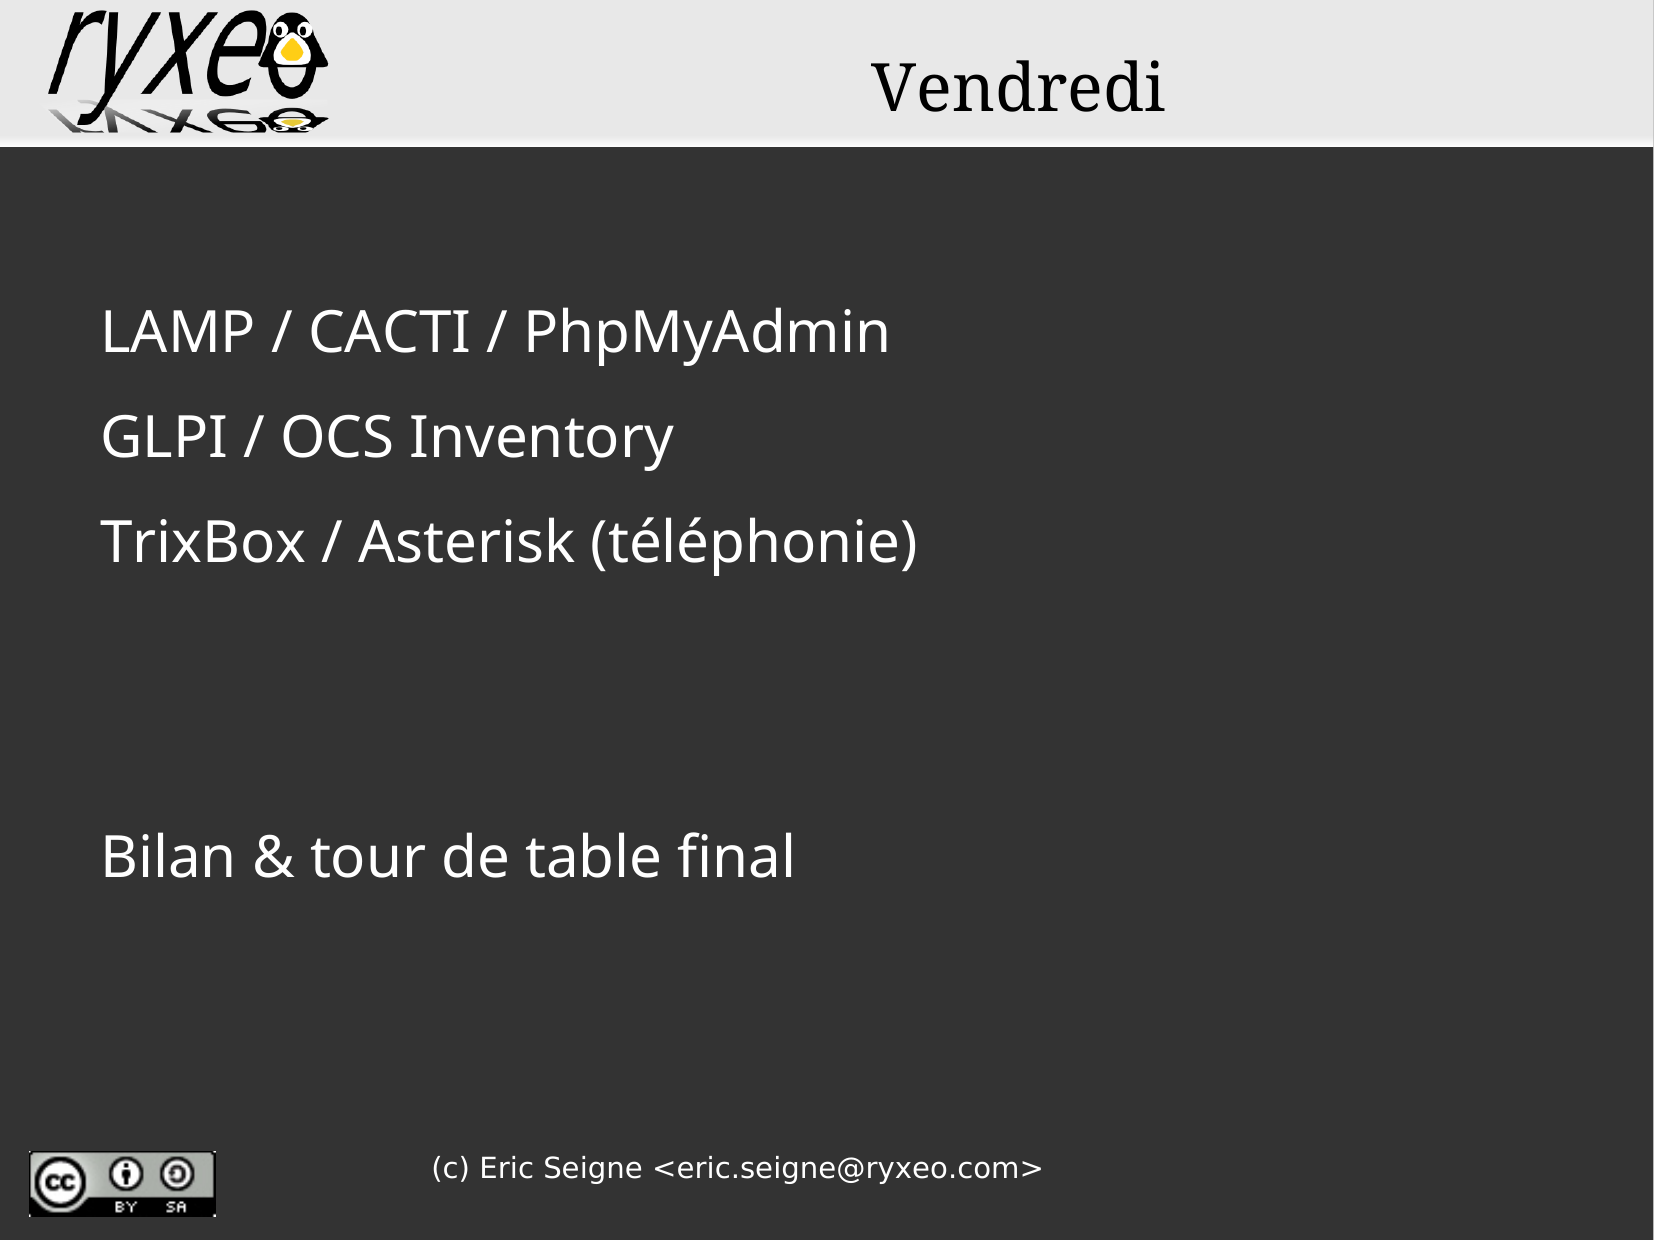

# Vendredi
LAMP / CACTI / PhpMyAdmin
GLPI / OCS Inventory
TrixBox / Asterisk (téléphonie)
Bilan & tour de table final